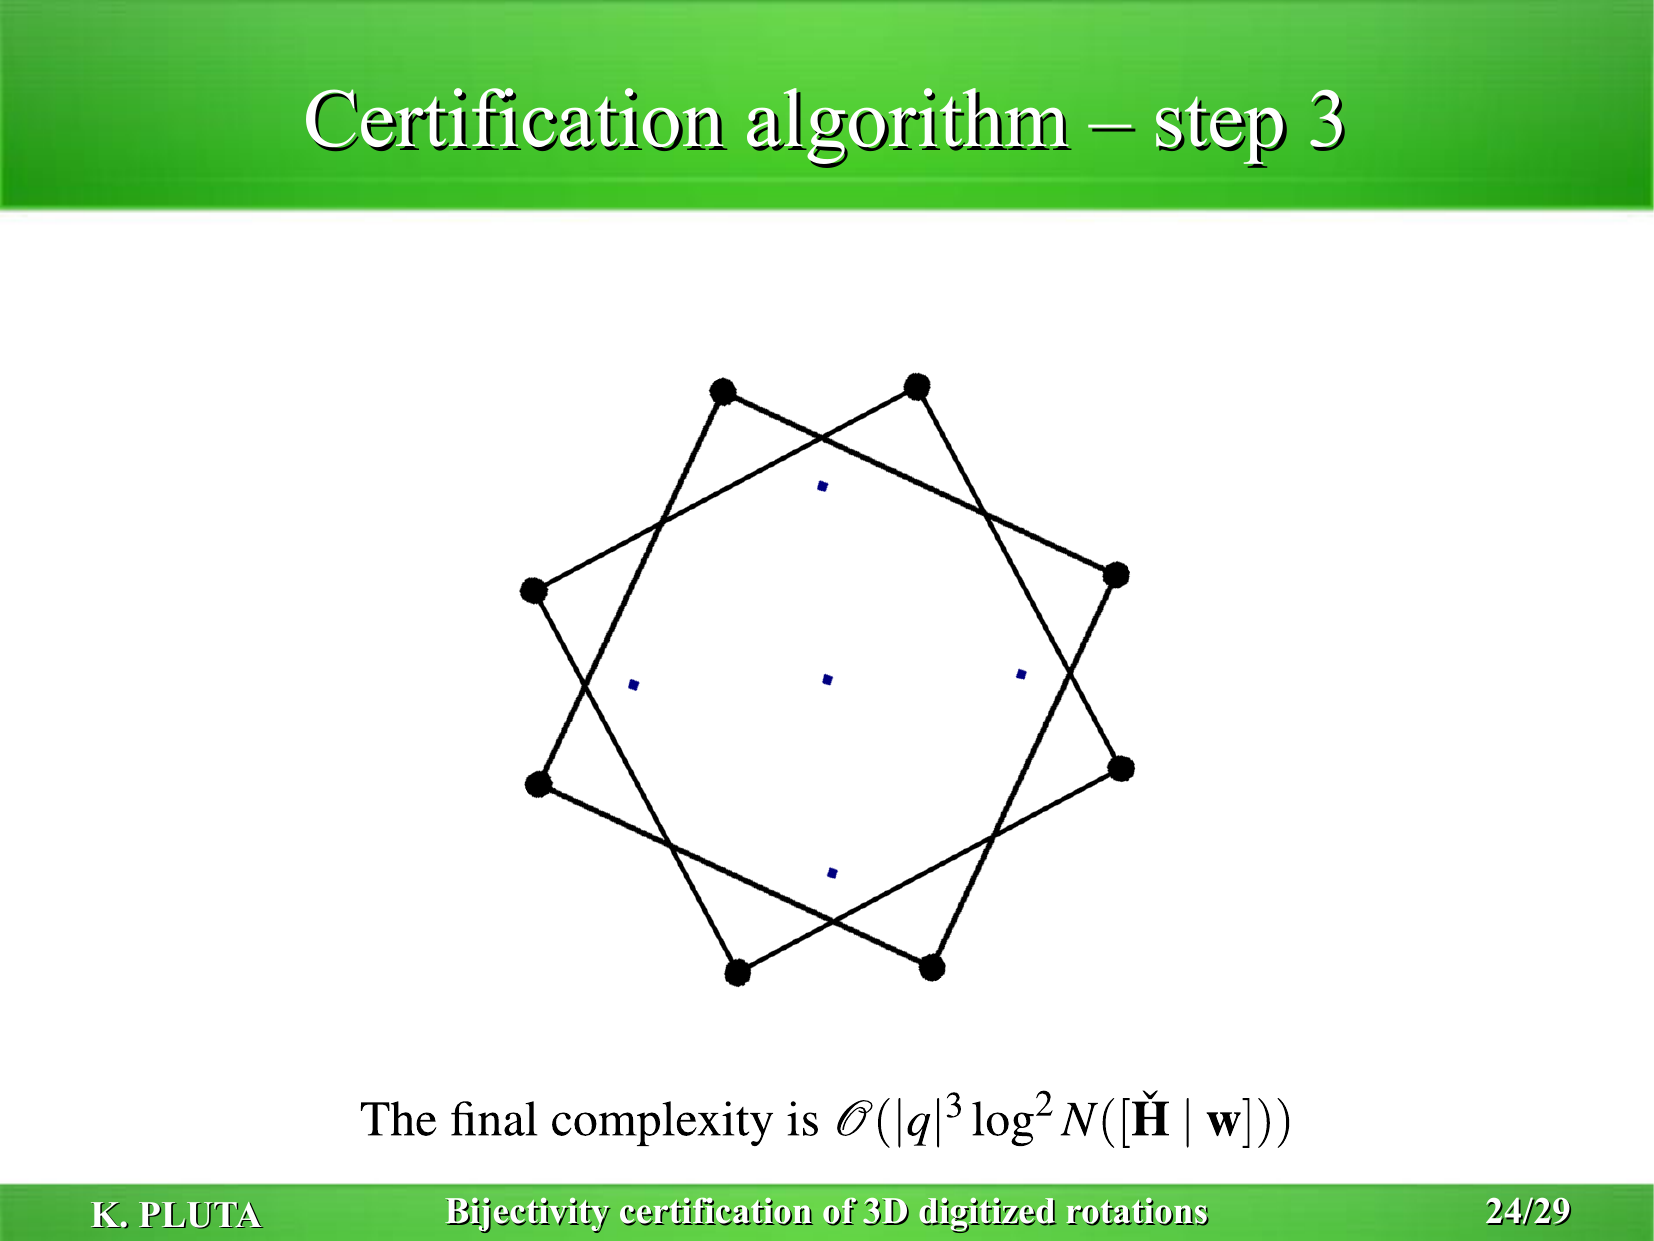

# Certification algorithm – step 3
Bijectivity certification of 3D digitized rotations
24